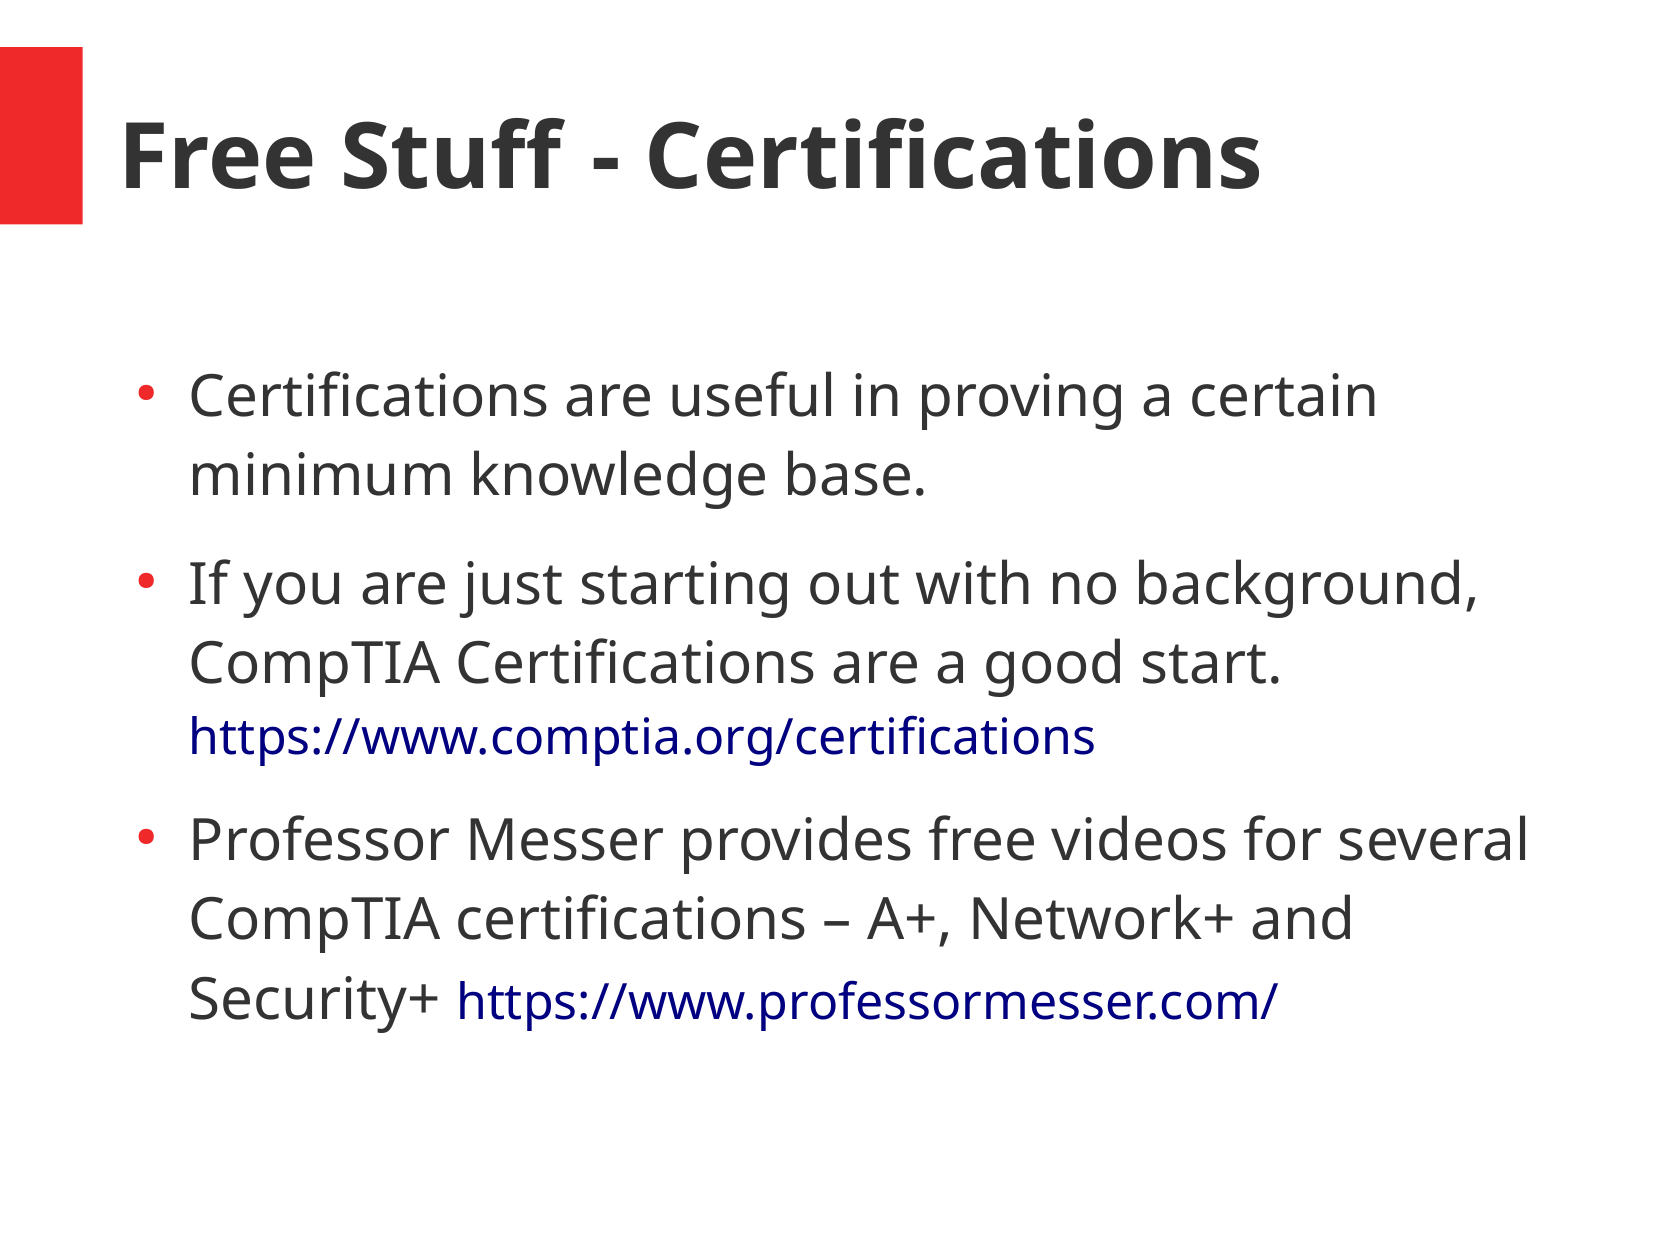

# Free Stuff	 - Certifications
Certifications are useful in proving a certain minimum knowledge base.
If you are just starting out with no background, CompTIA Certifications are a good start. https://www.comptia.org/certifications
Professor Messer provides free videos for several CompTIA certifications – A+, Network+ and Security+ https://www.professormesser.com/